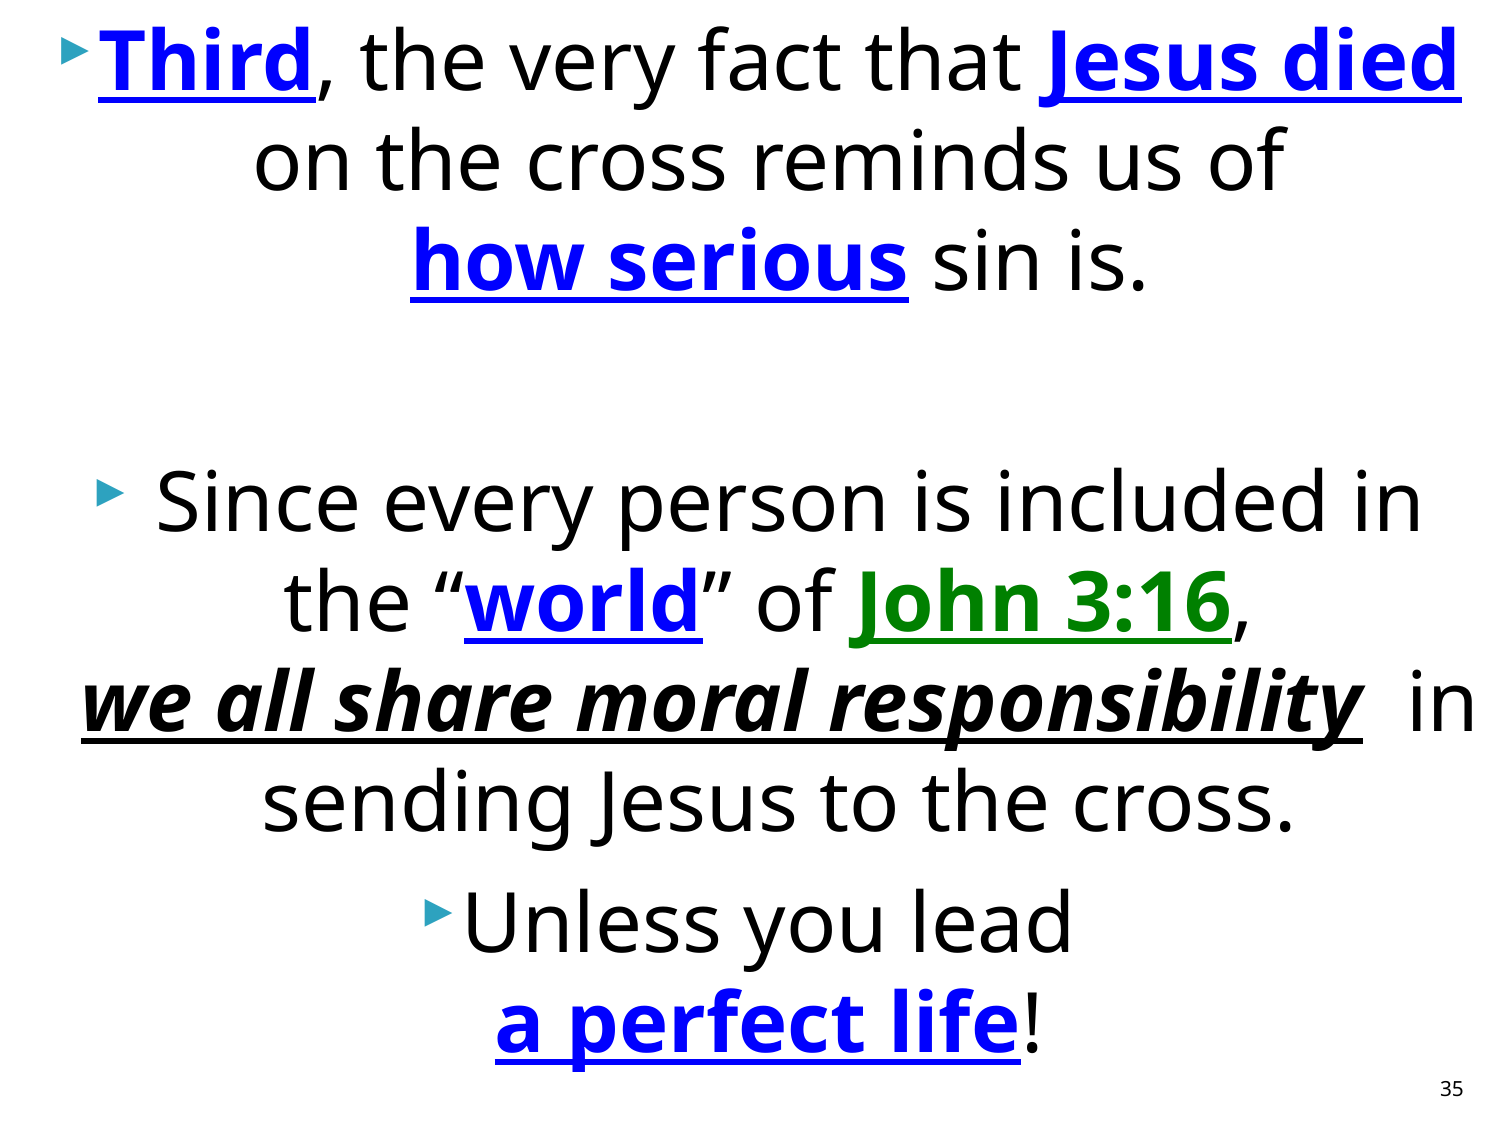

# Third, the very fact that Jesus died on the cross reminds us of how serious sin is.
 Since every person is included in the “world” of John 3:16,
we all share moral responsibility in sending Jesus to the cross.
Unless you lead
a perfect life!